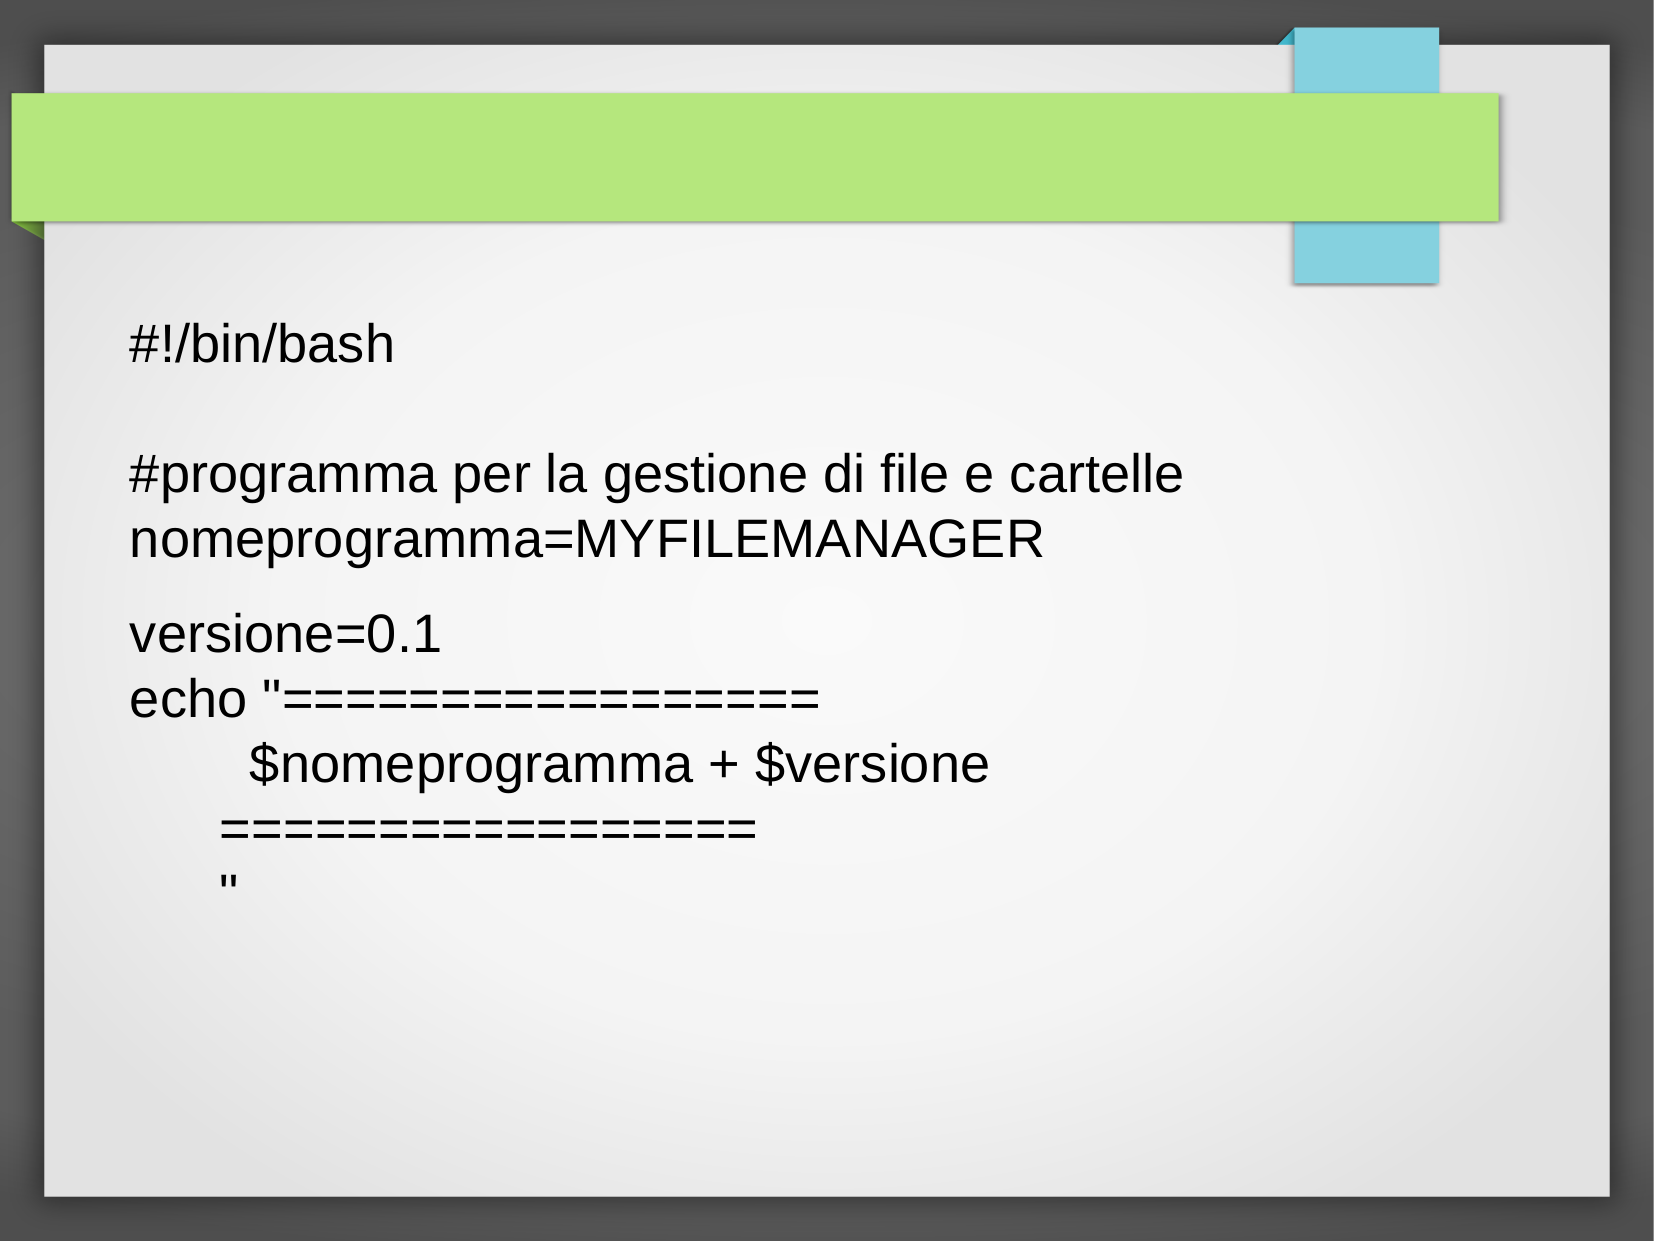

#
#!/bin/bash
#programma per la gestione di file e cartelle
nomeprogramma=MYFILEMANAGER
versione=0.1
echo "=================
 $nomeprogramma + $versione
 =================
 "